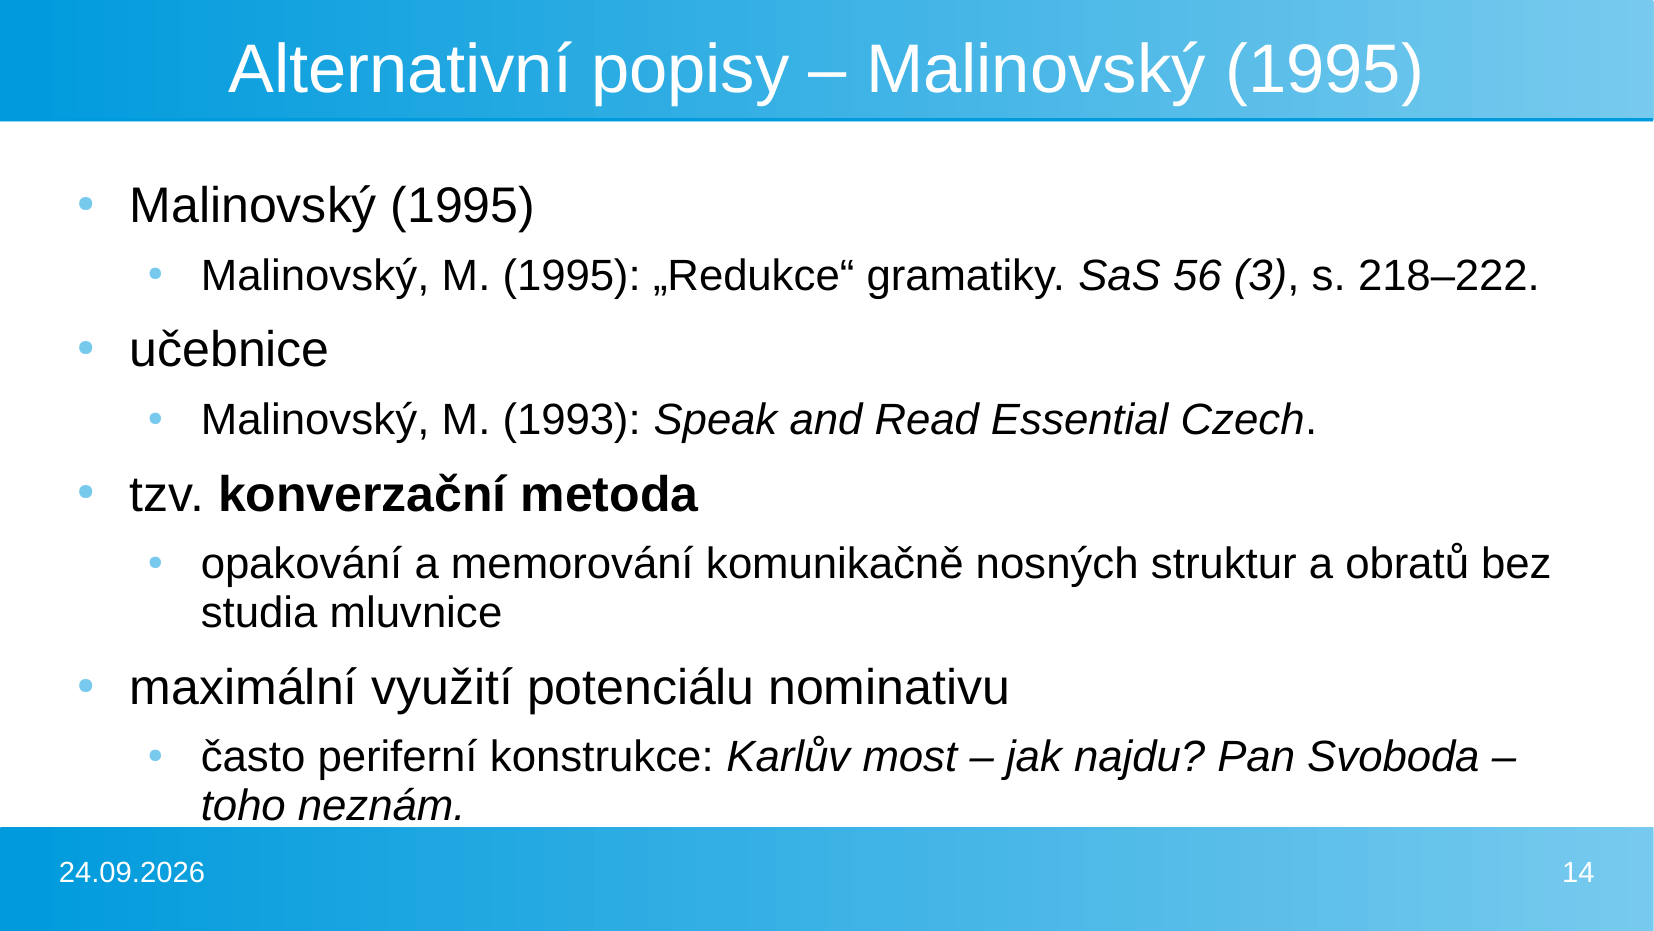

# Alternativní popisy – Malinovský (1995)
Malinovský (1995)
Malinovský, M. (1995): „Redukce“ gramatiky. SaS 56 (3), s. 218–222.
učebnice
Malinovský, M. (1993): Speak and Read Essential Czech.
tzv. konverzační metoda
opakování a memorování komunikačně nosných struktur a obratů bez studia mluvnice
maximální využití potenciálu nominativu
často periferní konstrukce: Karlův most – jak najdu? Pan Svoboda – toho neznám.
14